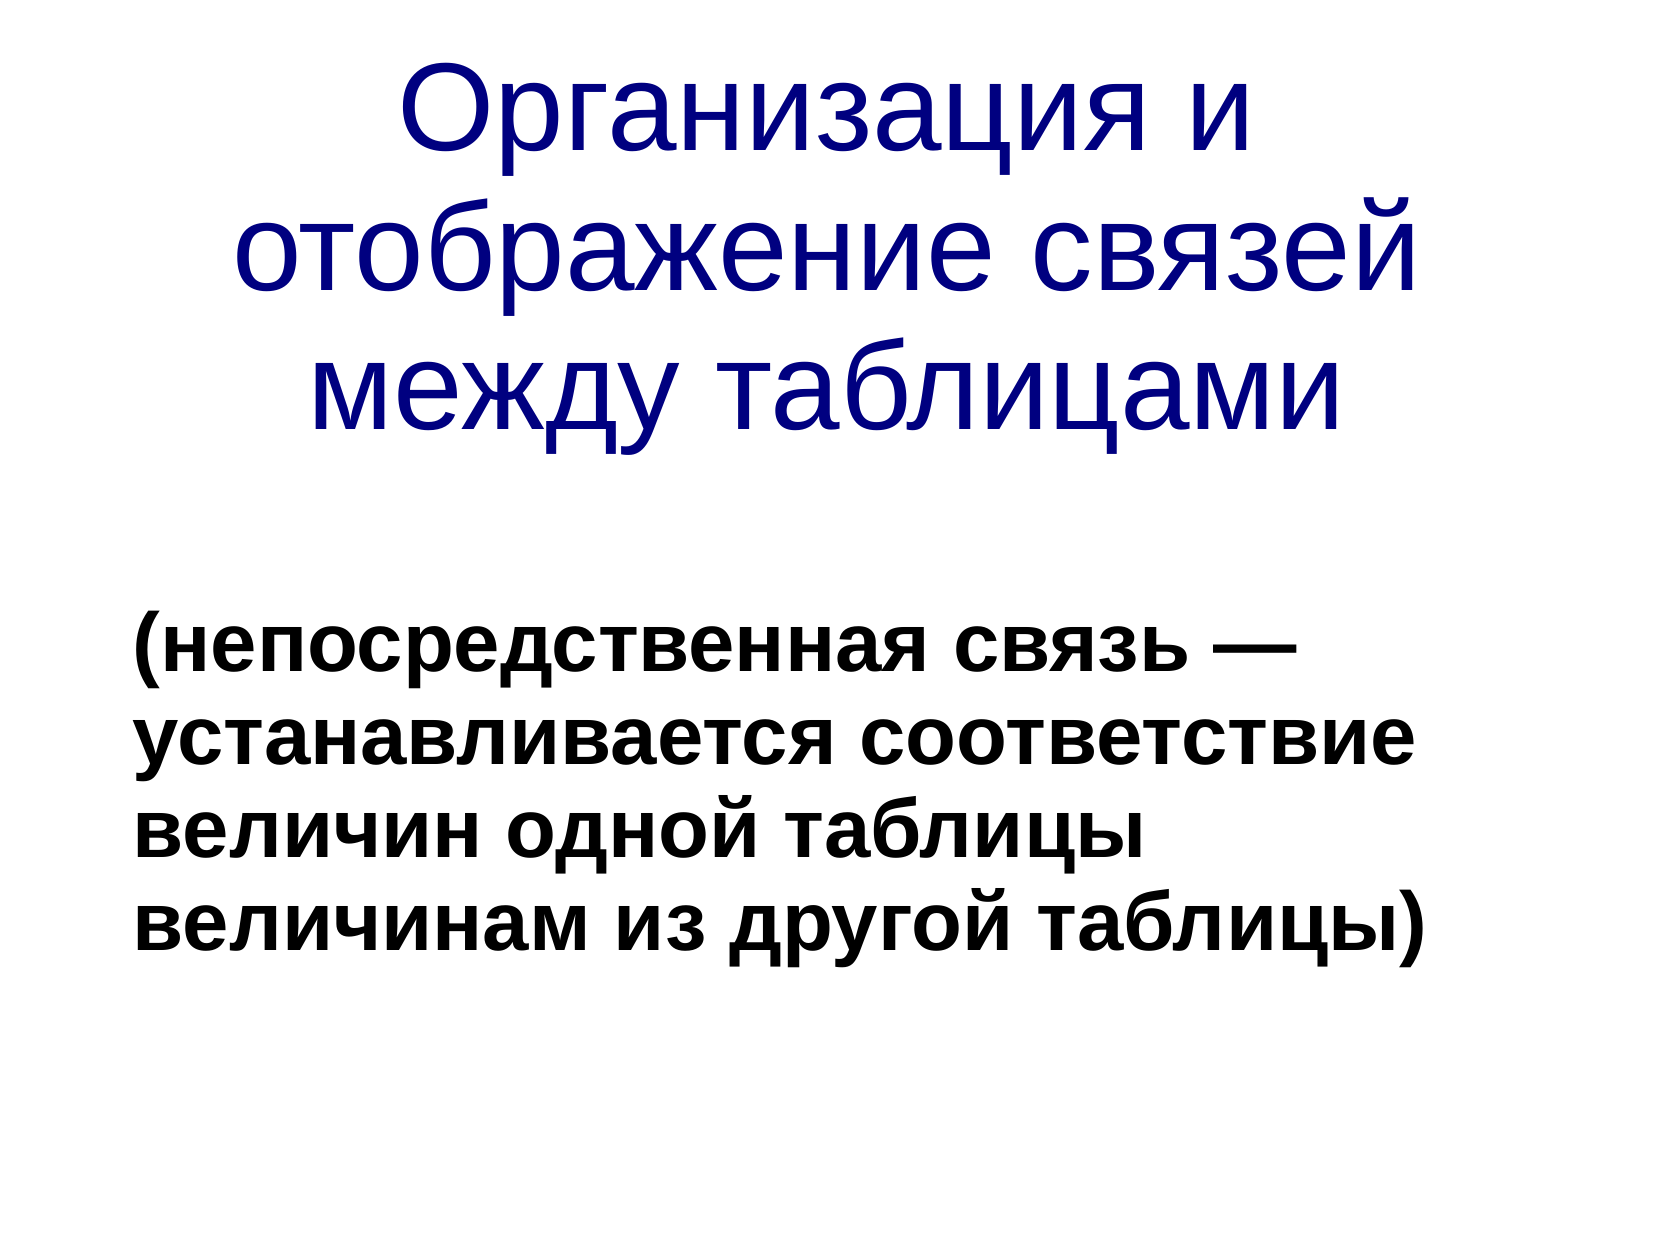

Организация и отображение связей между таблицами
(непосредственная связь — устанавливается соответствие величин одной таблицы величинам из другой таблицы)